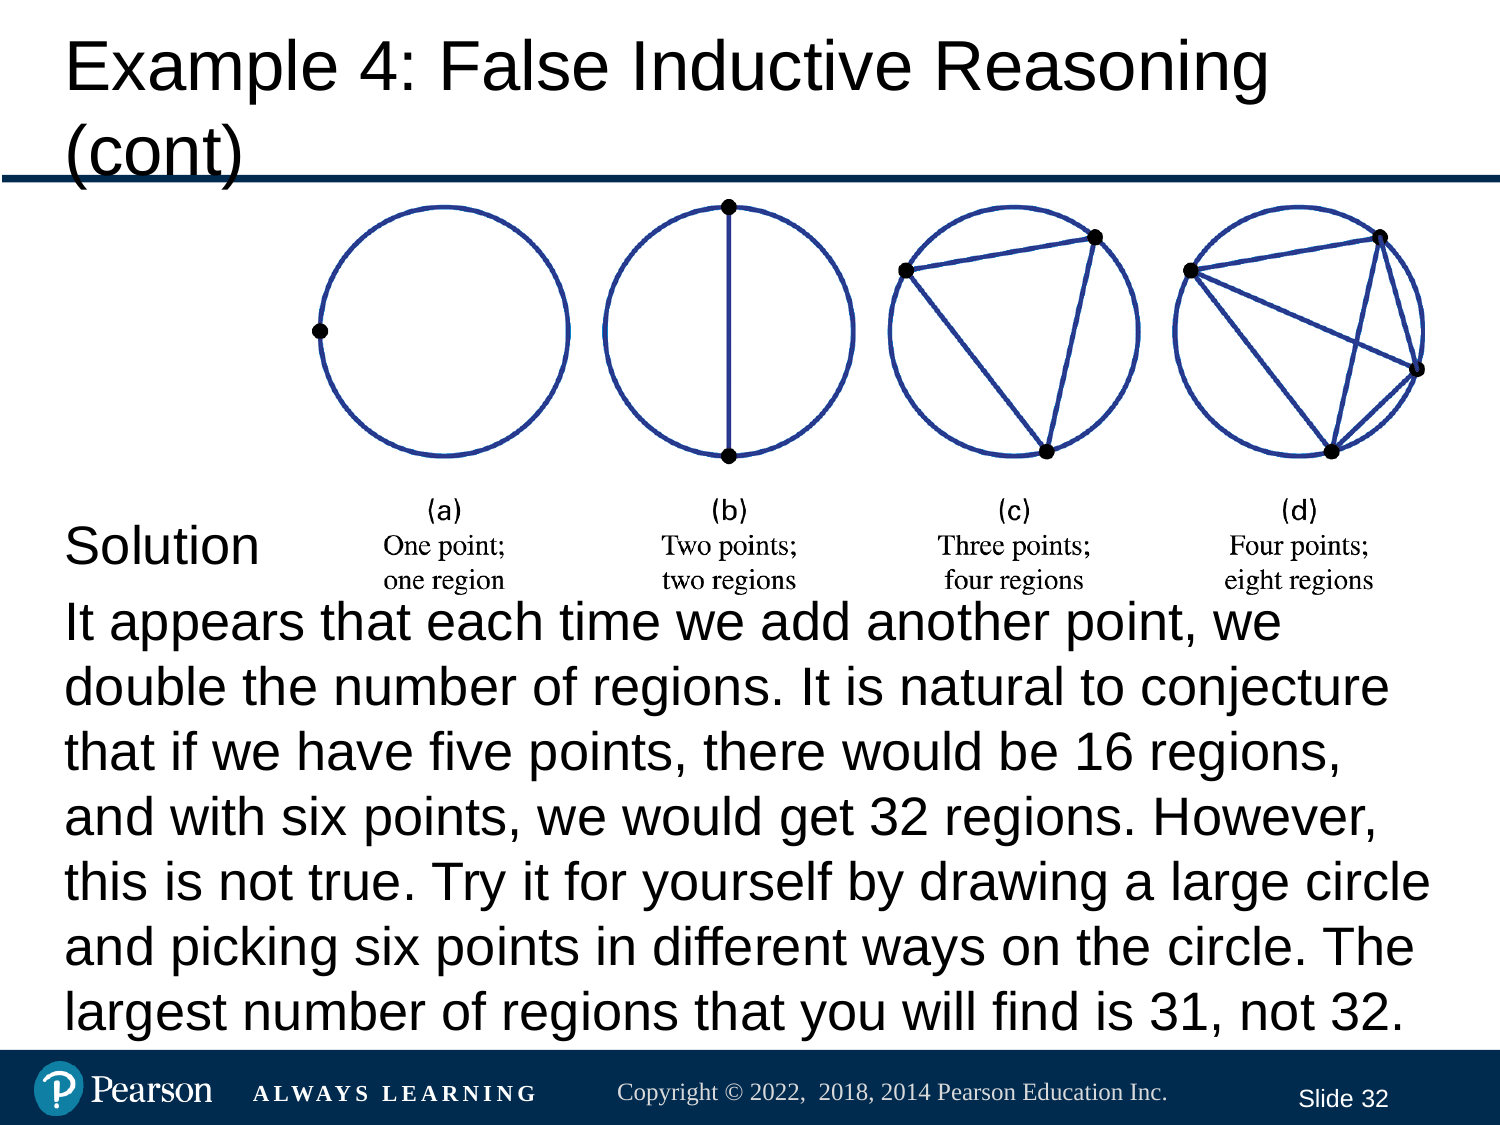

# Example 4: False Inductive Reasoning (cont)
Solution
It appears that each time we add another point, we double the number of regions. It is natural to conjecture that if we have five points, there would be 16 regions, and with six points, we would get 32 regions. However, this is not true. Try it for yourself by drawing a large circle and picking six points in different ways on the circle. The largest number of regions that you will find is 31, not 32.